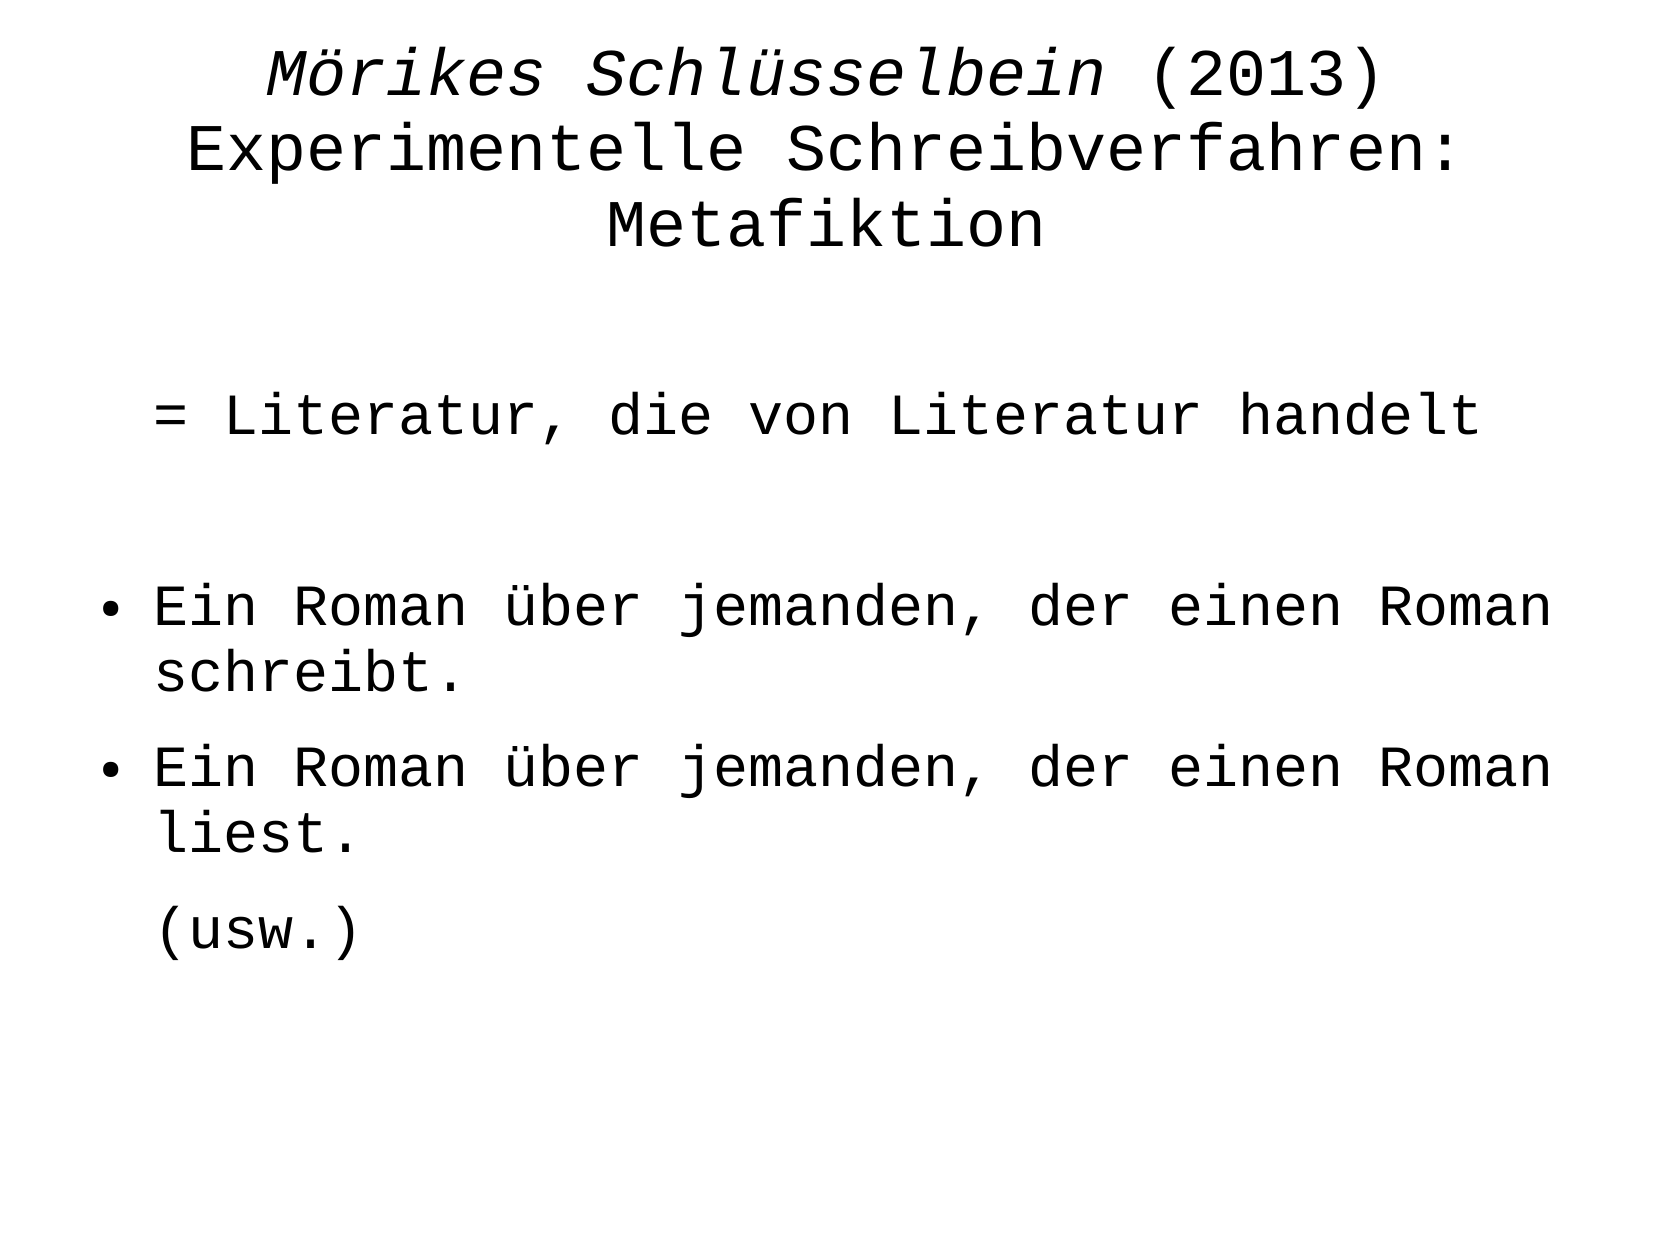

# Mörikes Schlüsselbein (2013) Experimentelle Schreibverfahren: Metafiktion
= Literatur, die von Literatur handelt
Ein Roman über jemanden, der einen Roman schreibt.
Ein Roman über jemanden, der einen Roman liest.
(usw.)